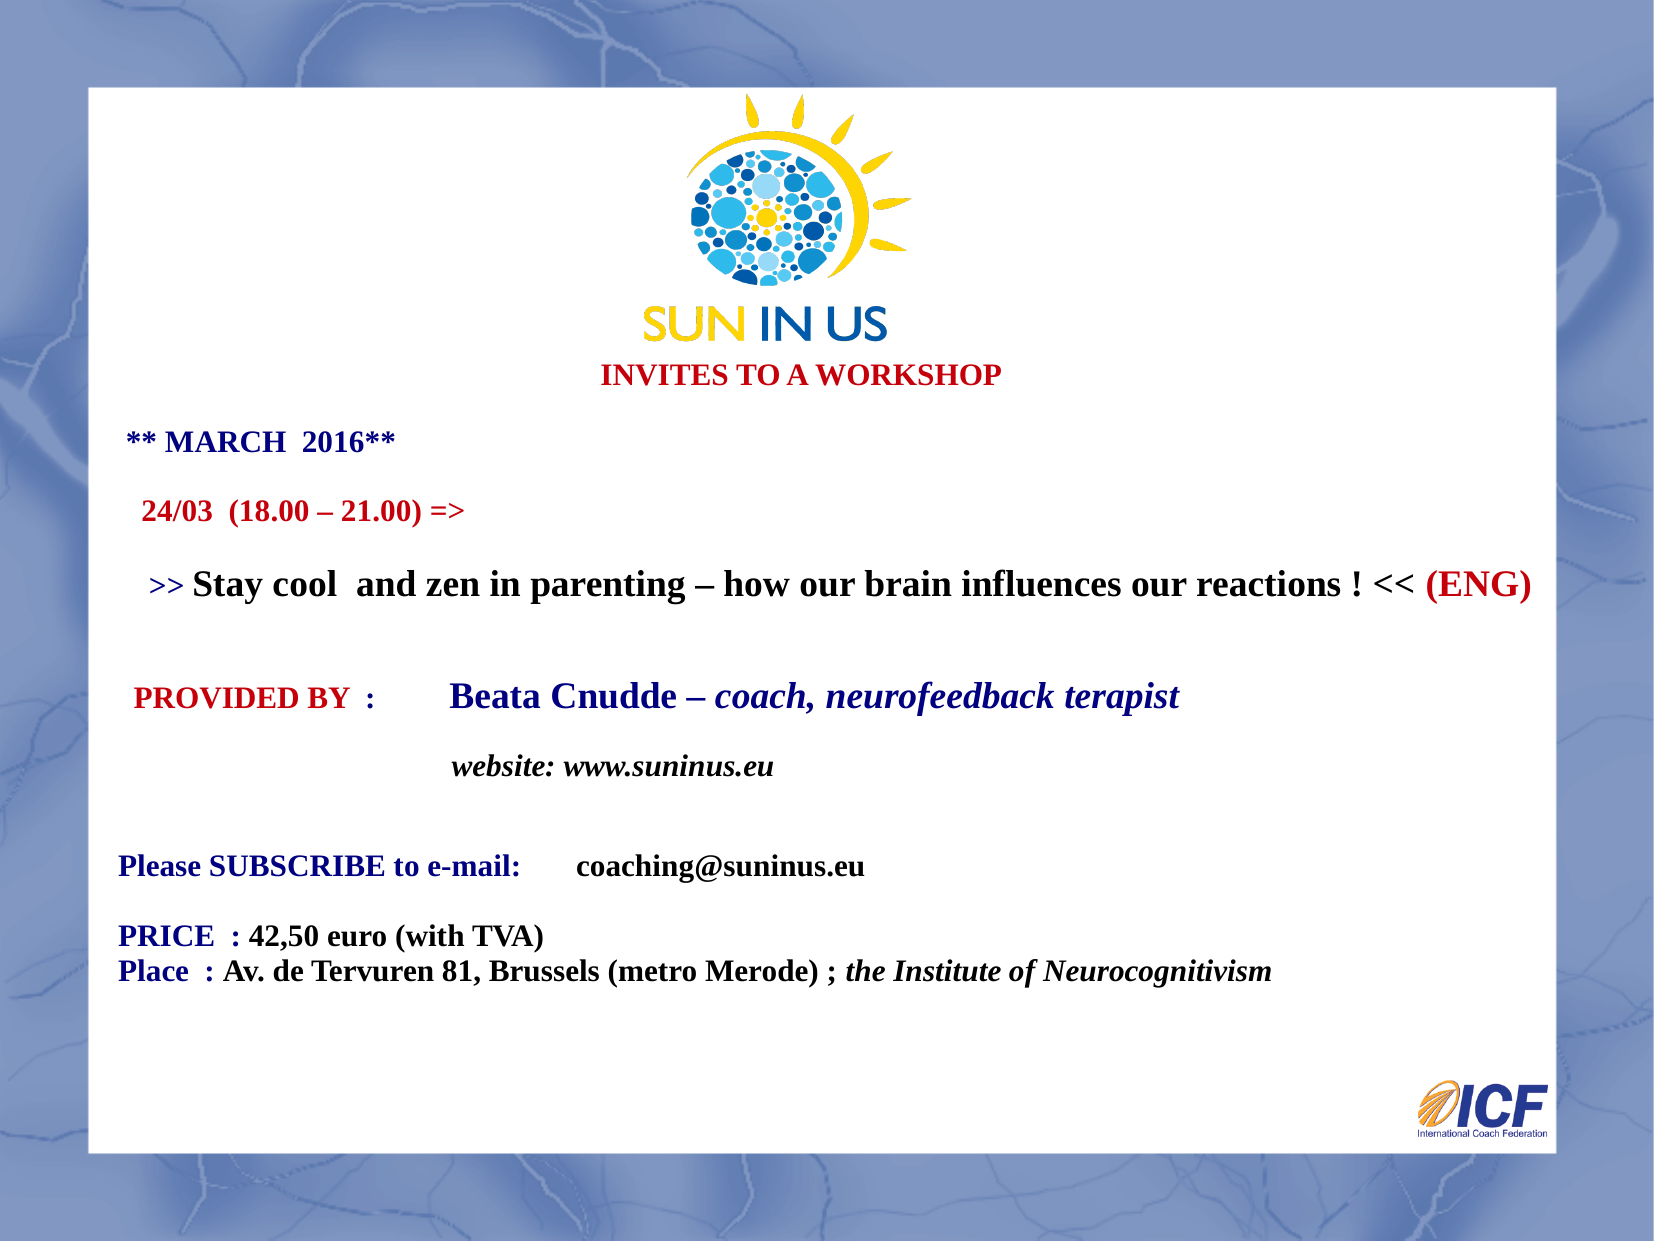

# INVITES TO A WORKSHOP ** MARCH 2016** 24/03 (18.00 – 21.00) => >> Stay cool and zen in parenting – how our brain influences our reactions ! << (ENG) PROVIDED BY : Beata Cnudde – coach, neurofeedback terapist website: www.suninus.eu Please SUBSCRIBE to e-mail: coaching@suninus.eu PRICE : 42,50 euro (with TVA) Place : Av. de Tervuren 81, Brussels (metro Merode) ; the Institute of Neurocognitivism